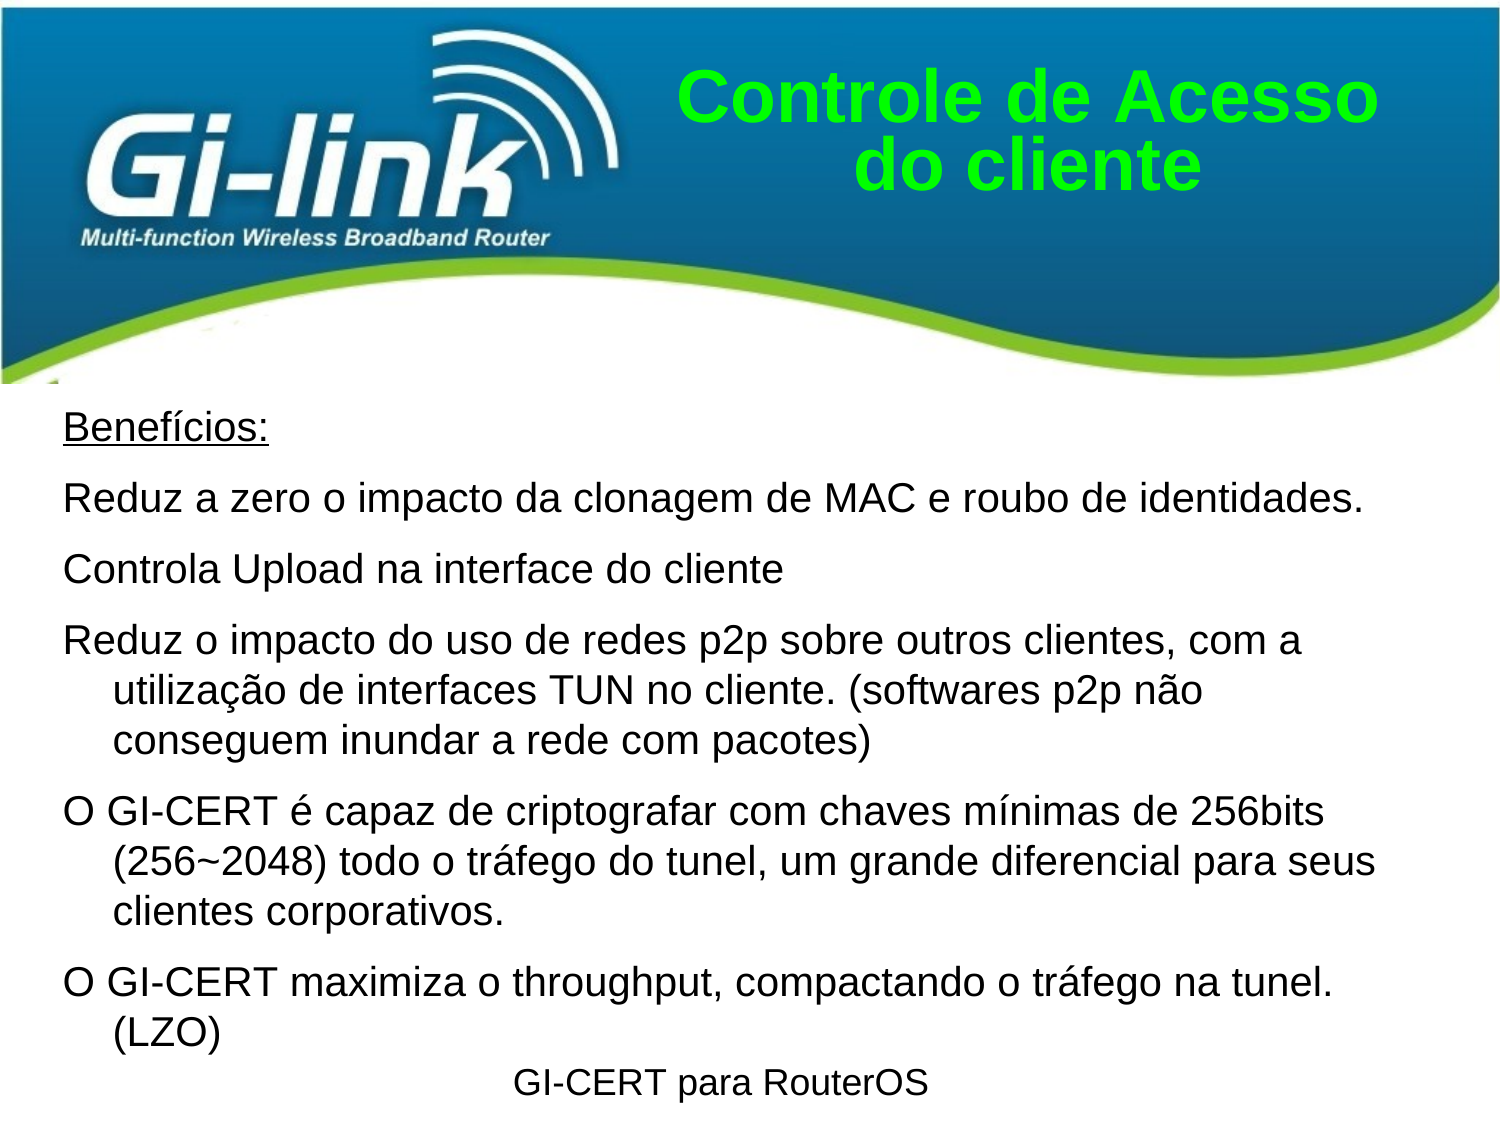

# Controle de Acesso do cliente
Benefícios:
Reduz a zero o impacto da clonagem de MAC e roubo de identidades.
Controla Upload na interface do cliente
Reduz o impacto do uso de redes p2p sobre outros clientes, com a utilização de interfaces TUN no cliente. (softwares p2p não conseguem inundar a rede com pacotes)‏
O GI-CERT é capaz de criptografar com chaves mínimas de 256bits (256~2048) todo o tráfego do tunel, um grande diferencial para seus clientes corporativos.
O GI-CERT maximiza o throughput, compactando o tráfego na tunel. (LZO)‏